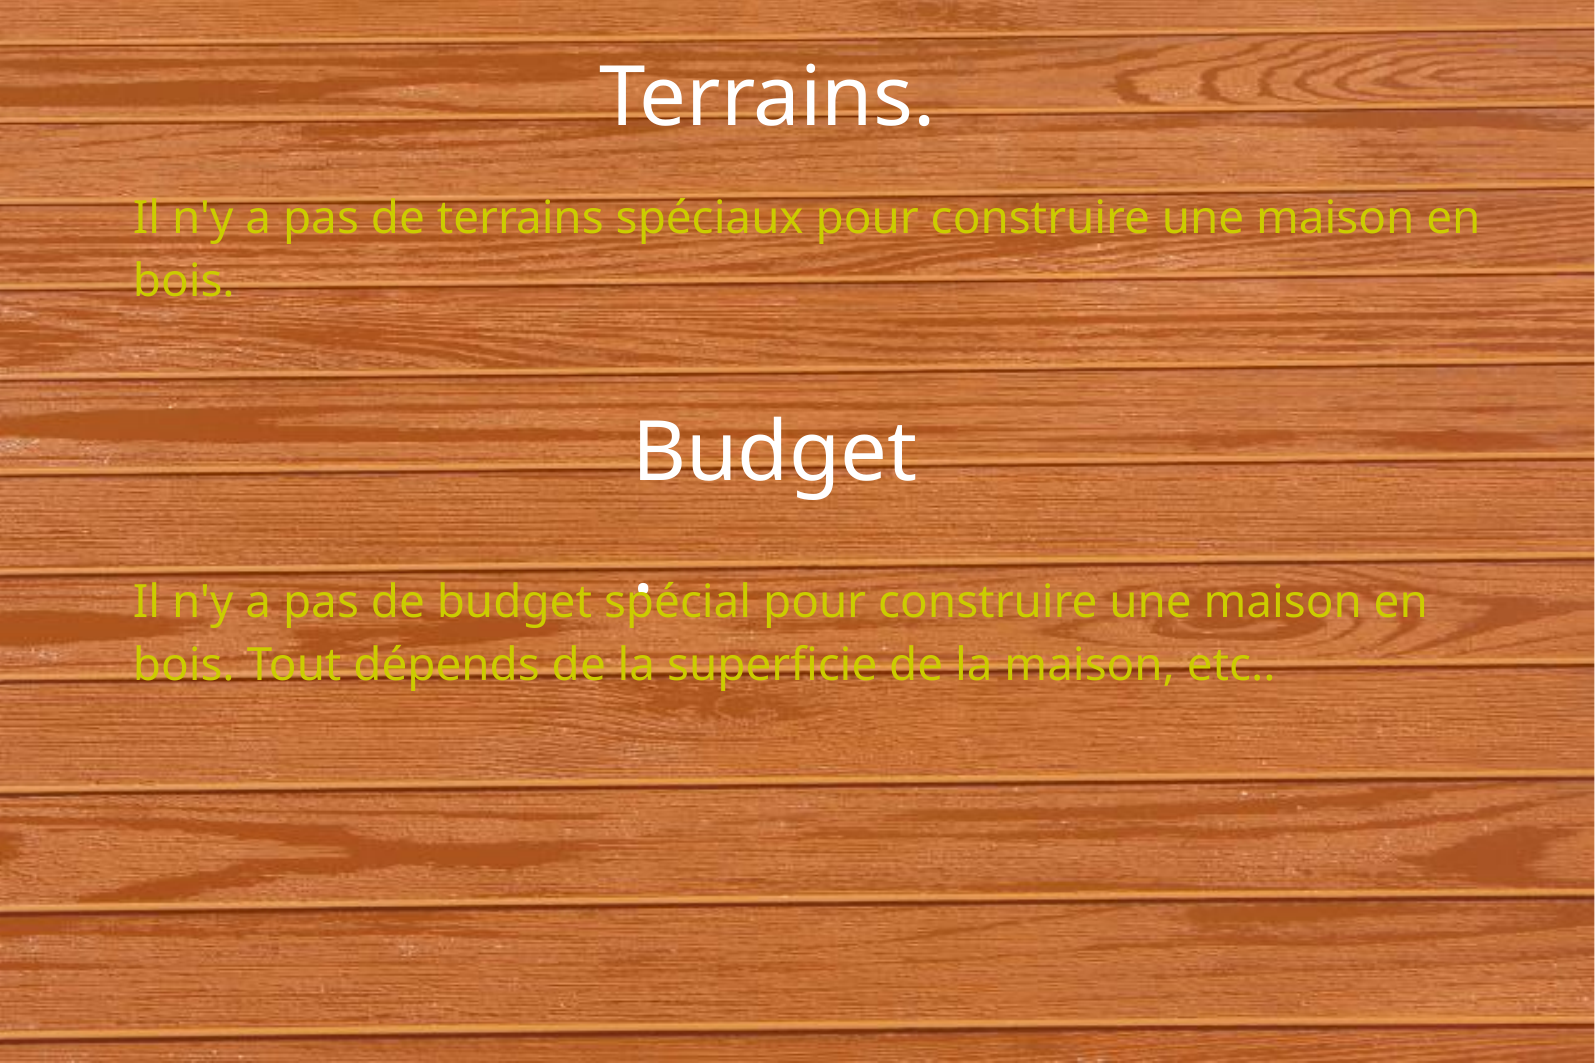

Terrains.
Il n'y a pas de terrains spéciaux pour construire une maison en bois.
Budget.
Il n'y a pas de budget spécial pour construire une maison en bois. Tout dépends de la superficie de la maison, etc..